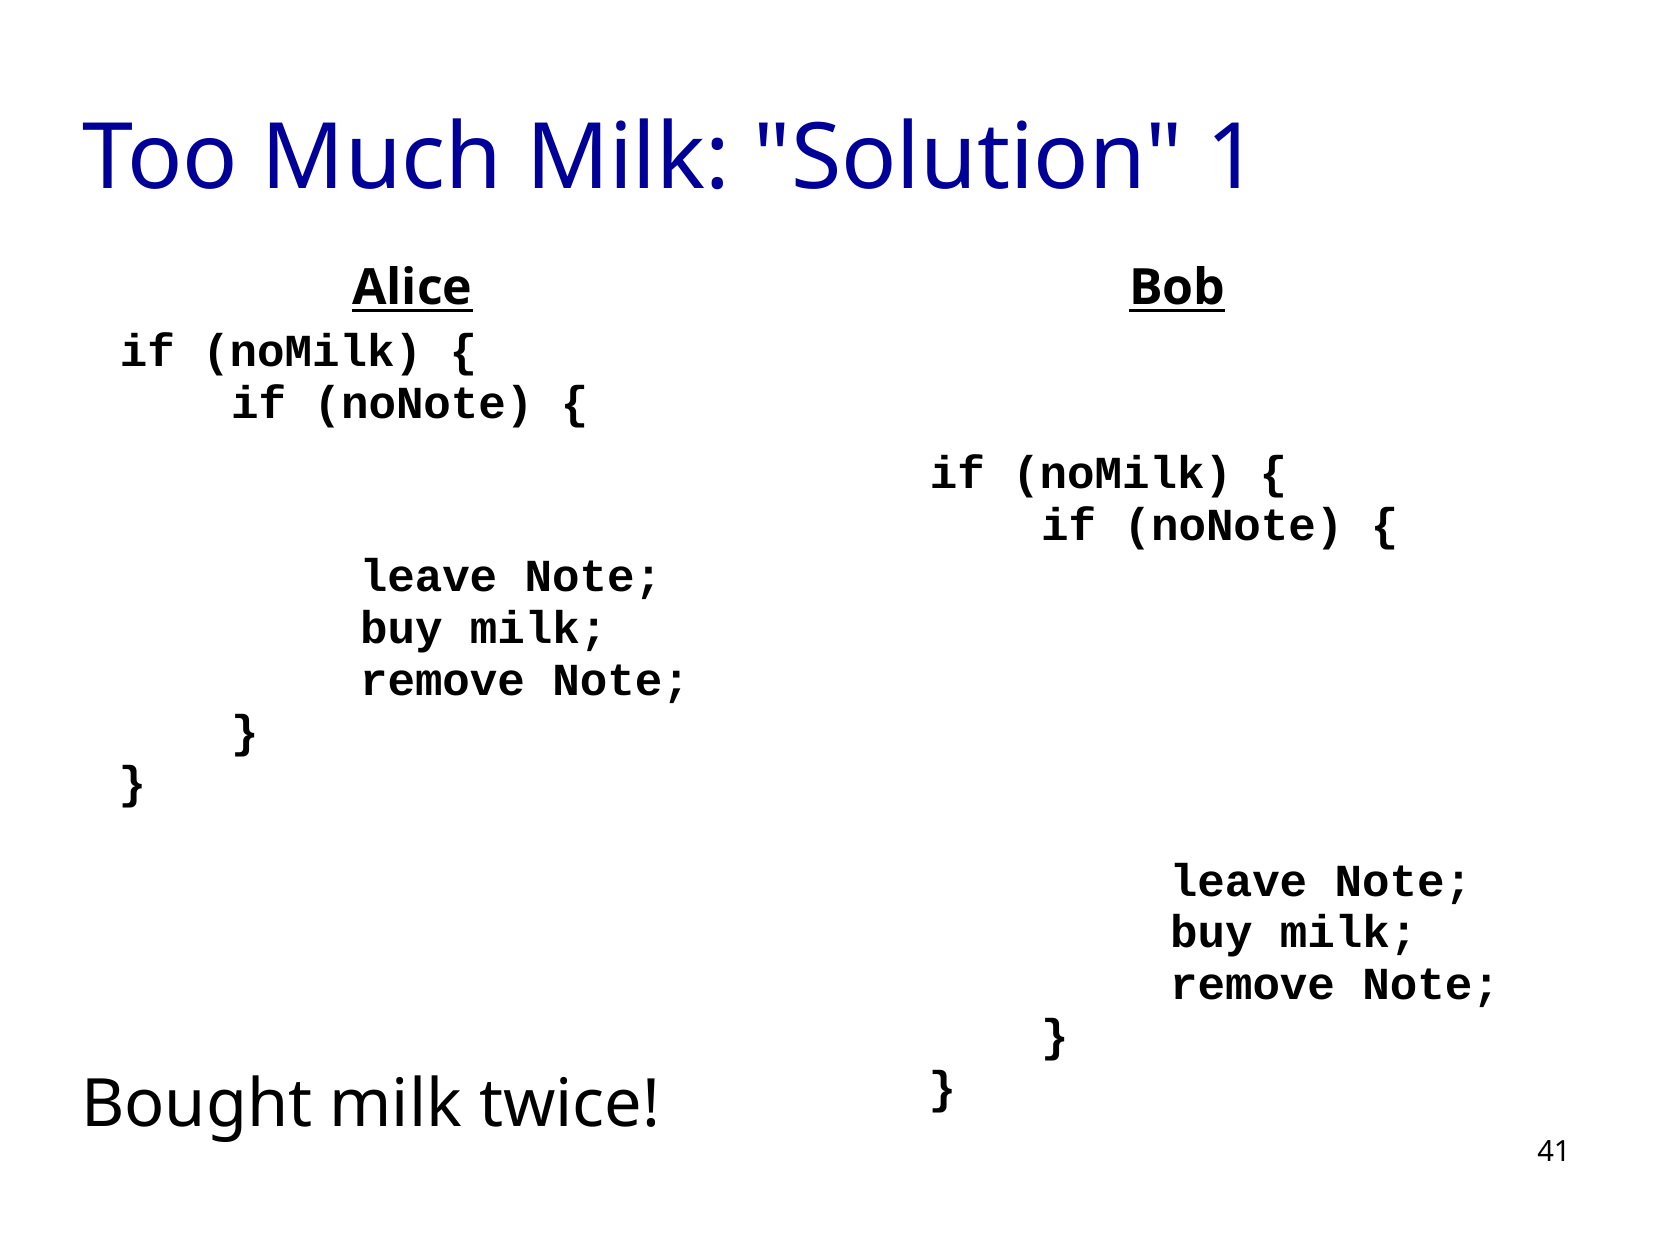

# Too Much Milk: "Solution" 1
Alice
if (noMilk) {
 	if (noNote) {
			 leave Note;
 		 buy milk;
 		 remove Note;
 	}
	}
Bob
if (noMilk) {
 	if (noNote) {
			 leave Note;
 		 buy milk;
 		 remove Note;
 	}
	}
Bought milk twice!
41